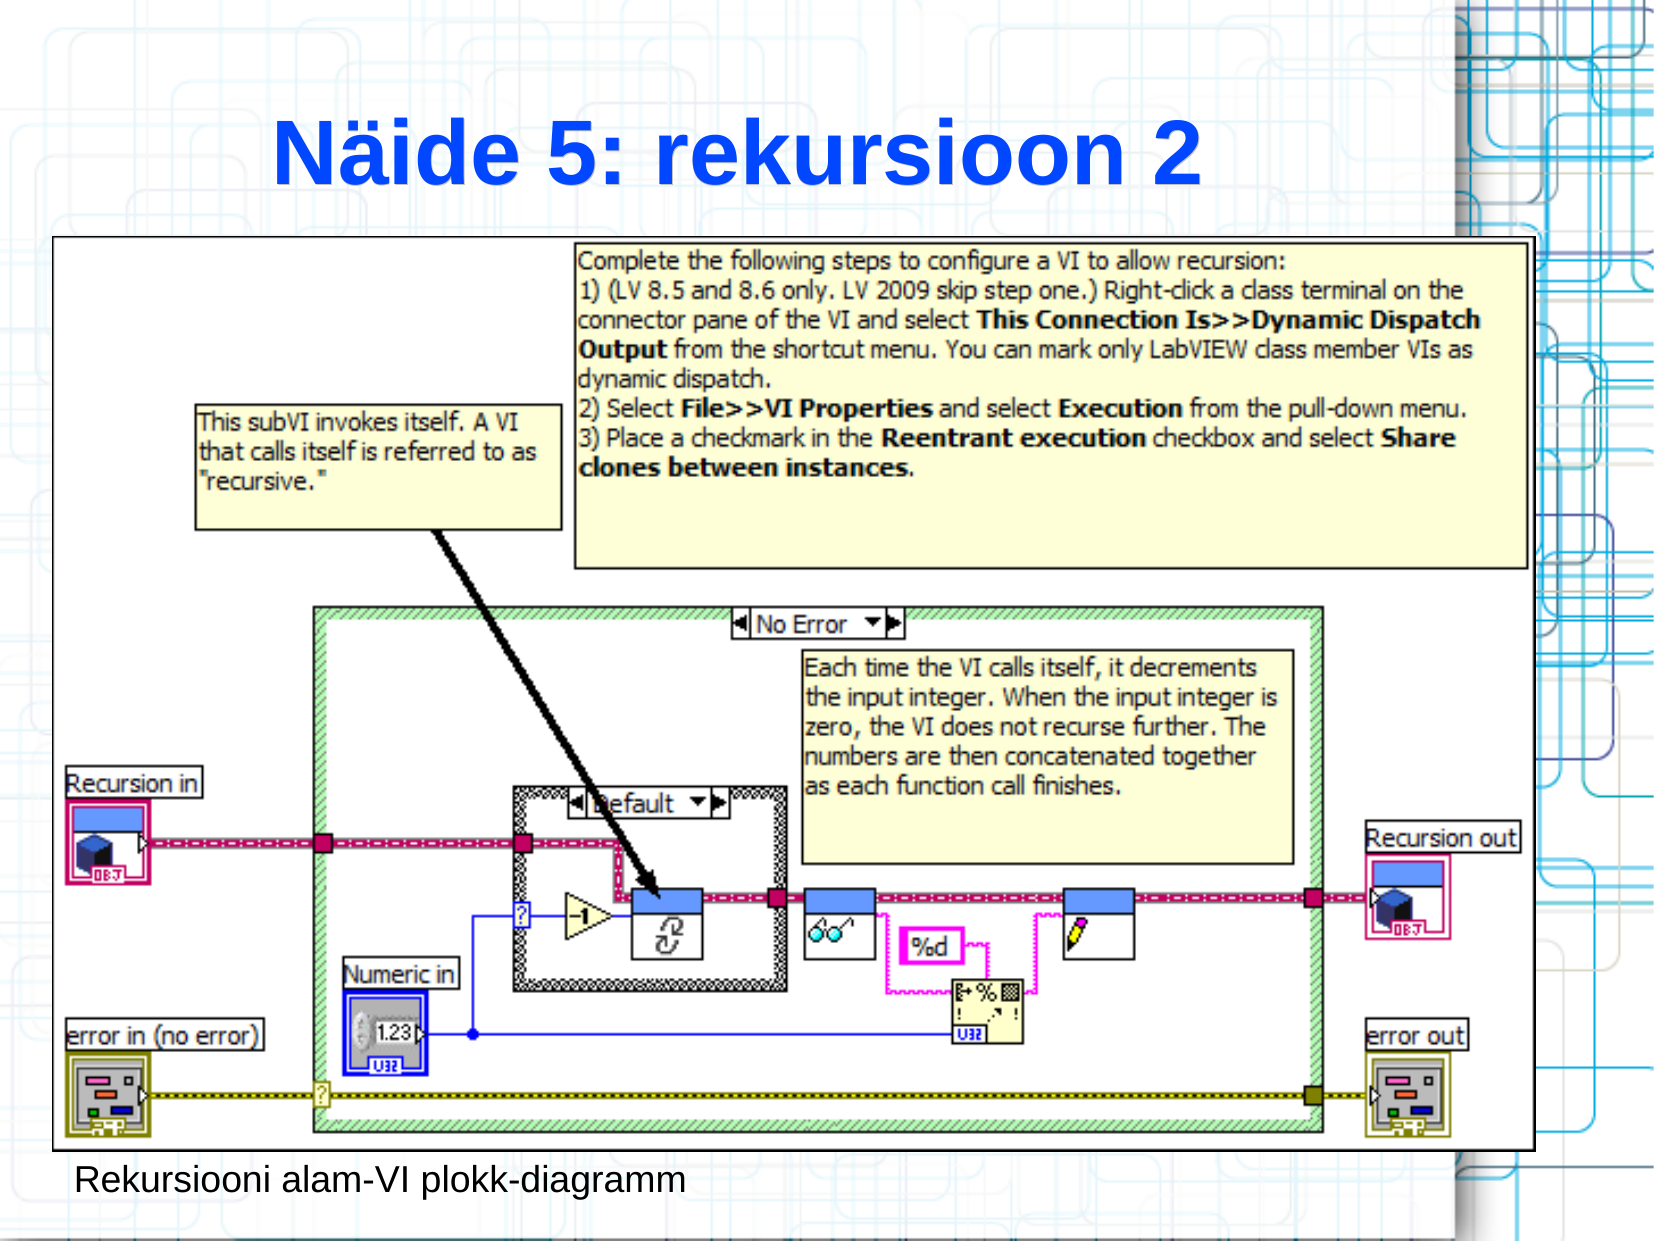

# Näide 5: rekursioon 2
Rekursiooni alam-VI plokk-diagramm